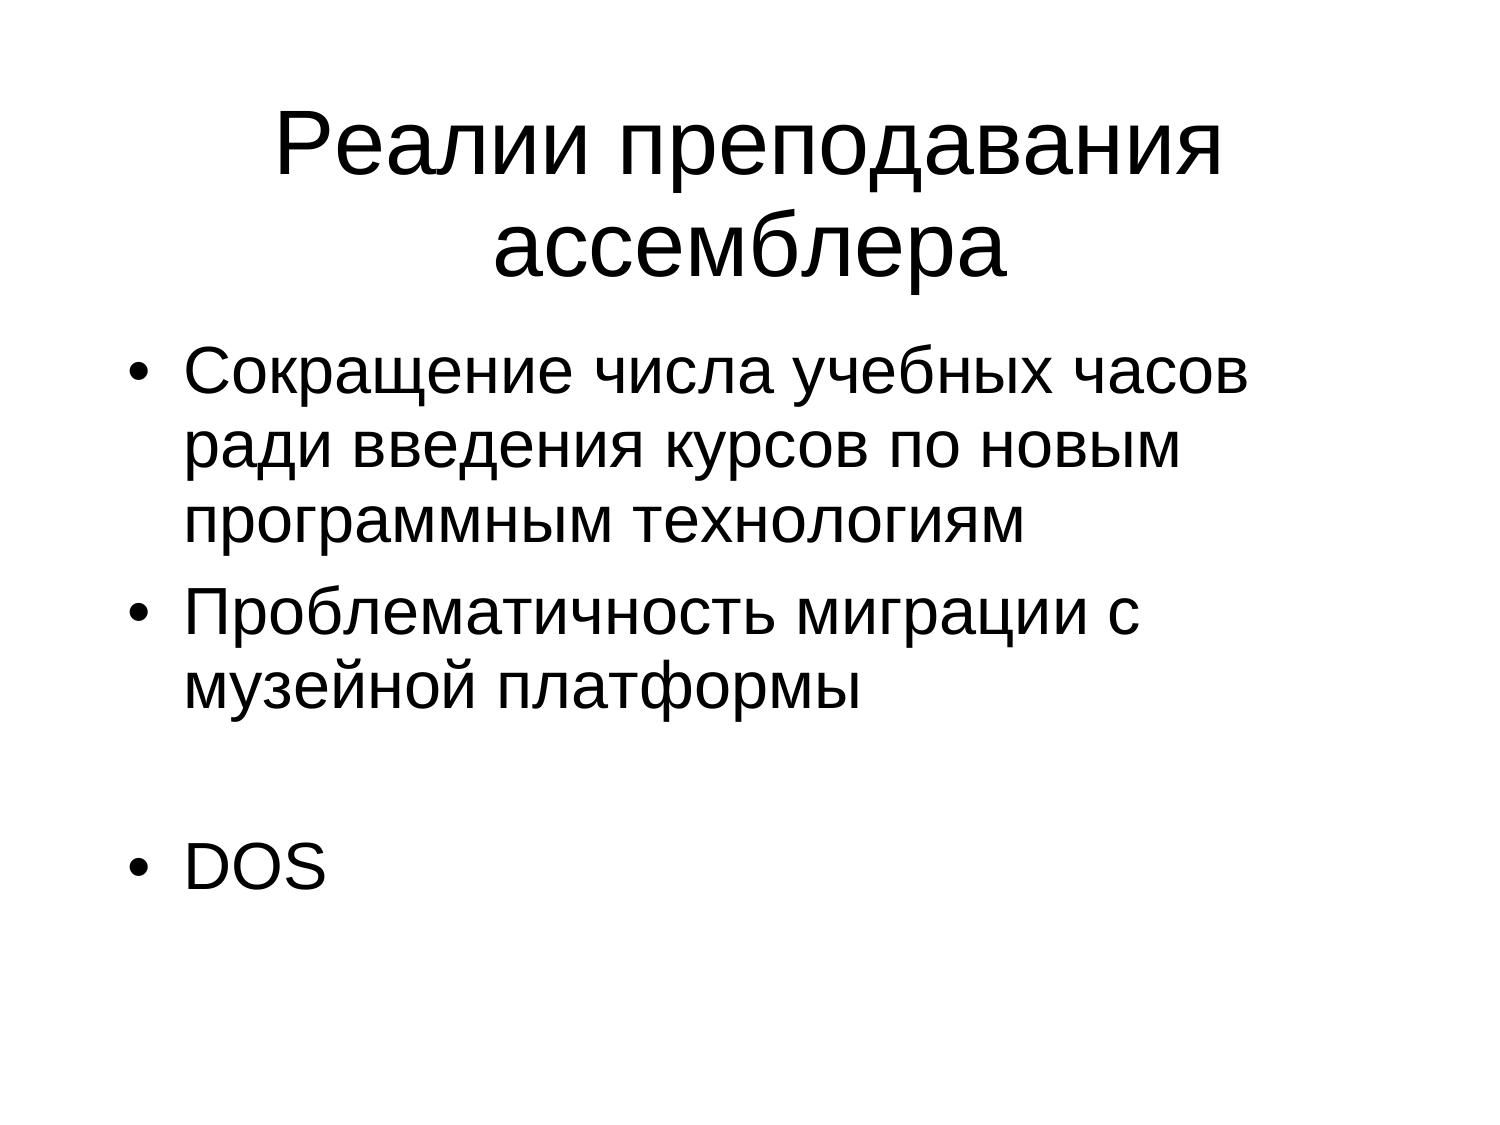

# Реалии преподавания ассемблера
Сокращение числа учебных часов ради введения курсов по новым программным технологиям
Проблематичность миграции с музейной платформы
DOS